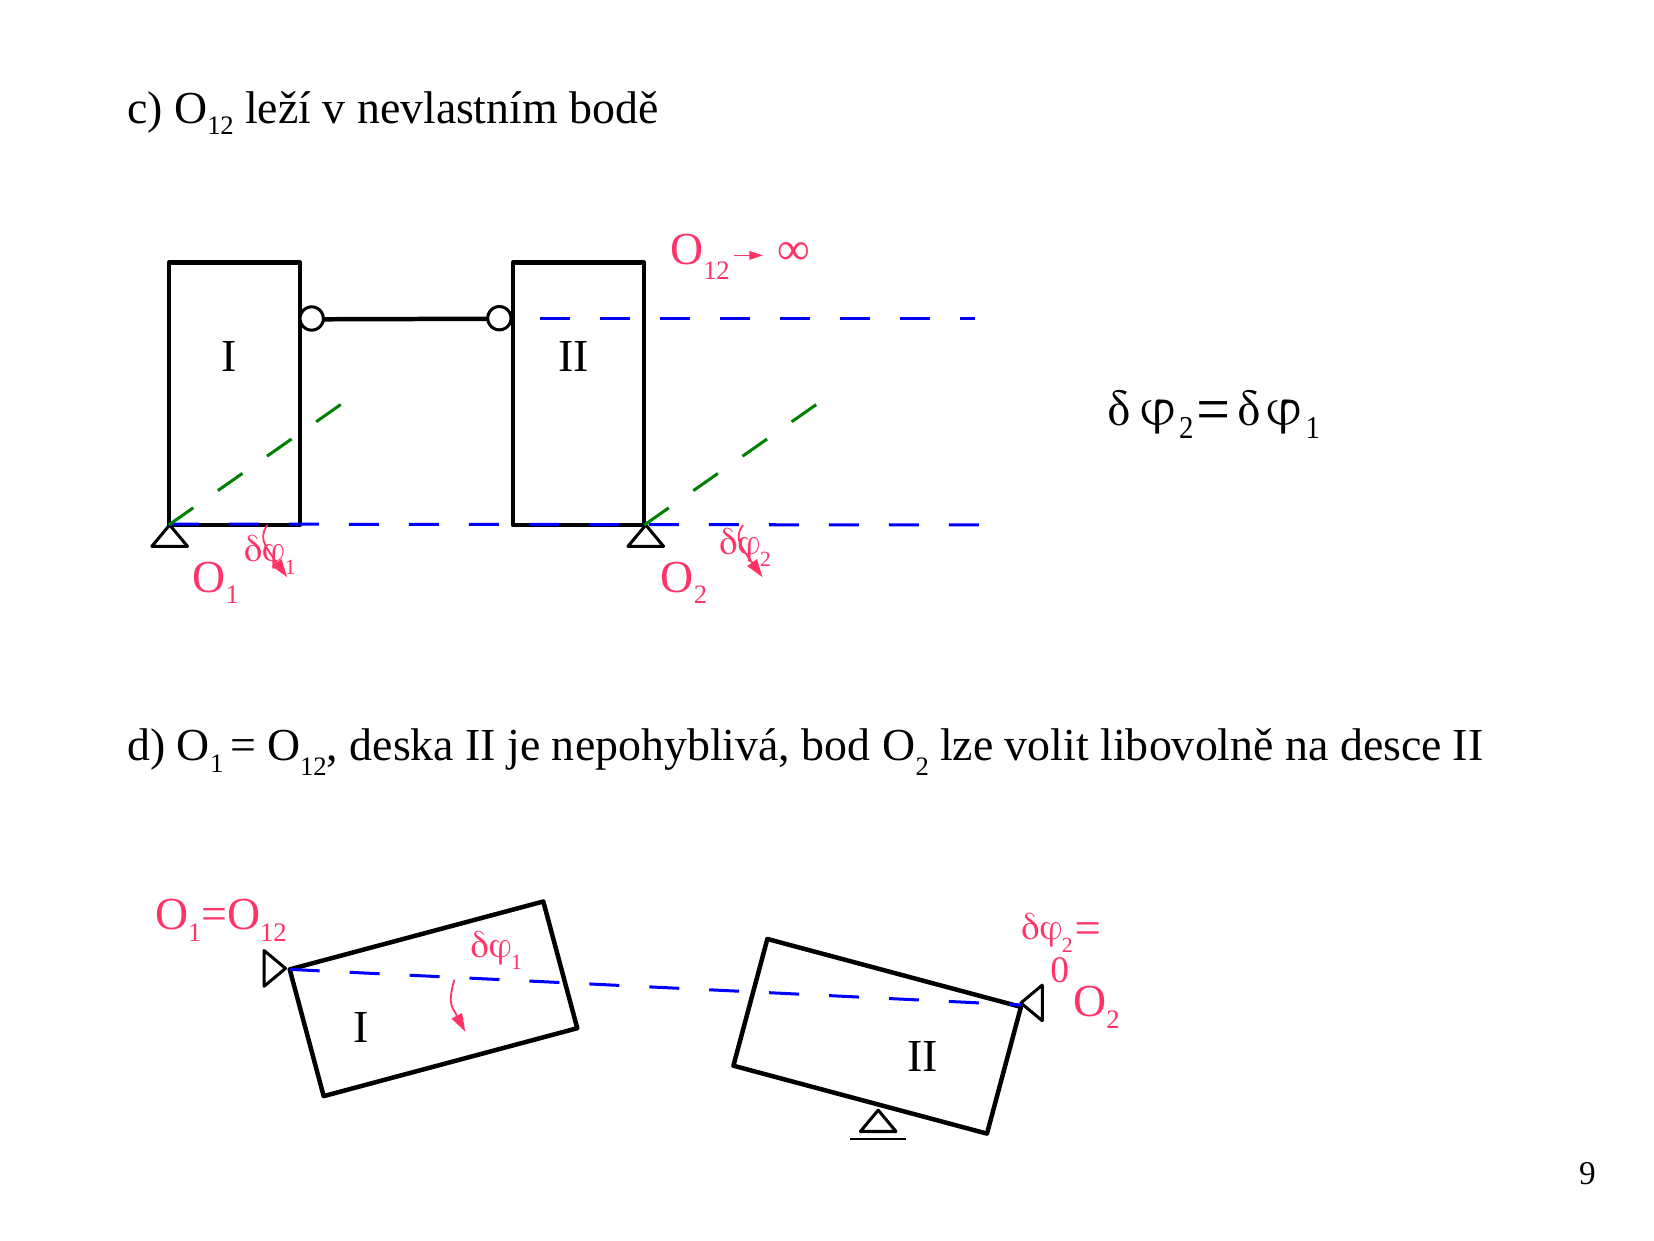

c) O12 leží v nevlastním bodě
O12 ∞
I
II
dj1
dj2
O1
O2
d) O1 = O12, deska II je nepohyblivá, bod O2 lze volit libovolně na desce II
O1=O12
dj2=0
dj1
O2
I
II
9